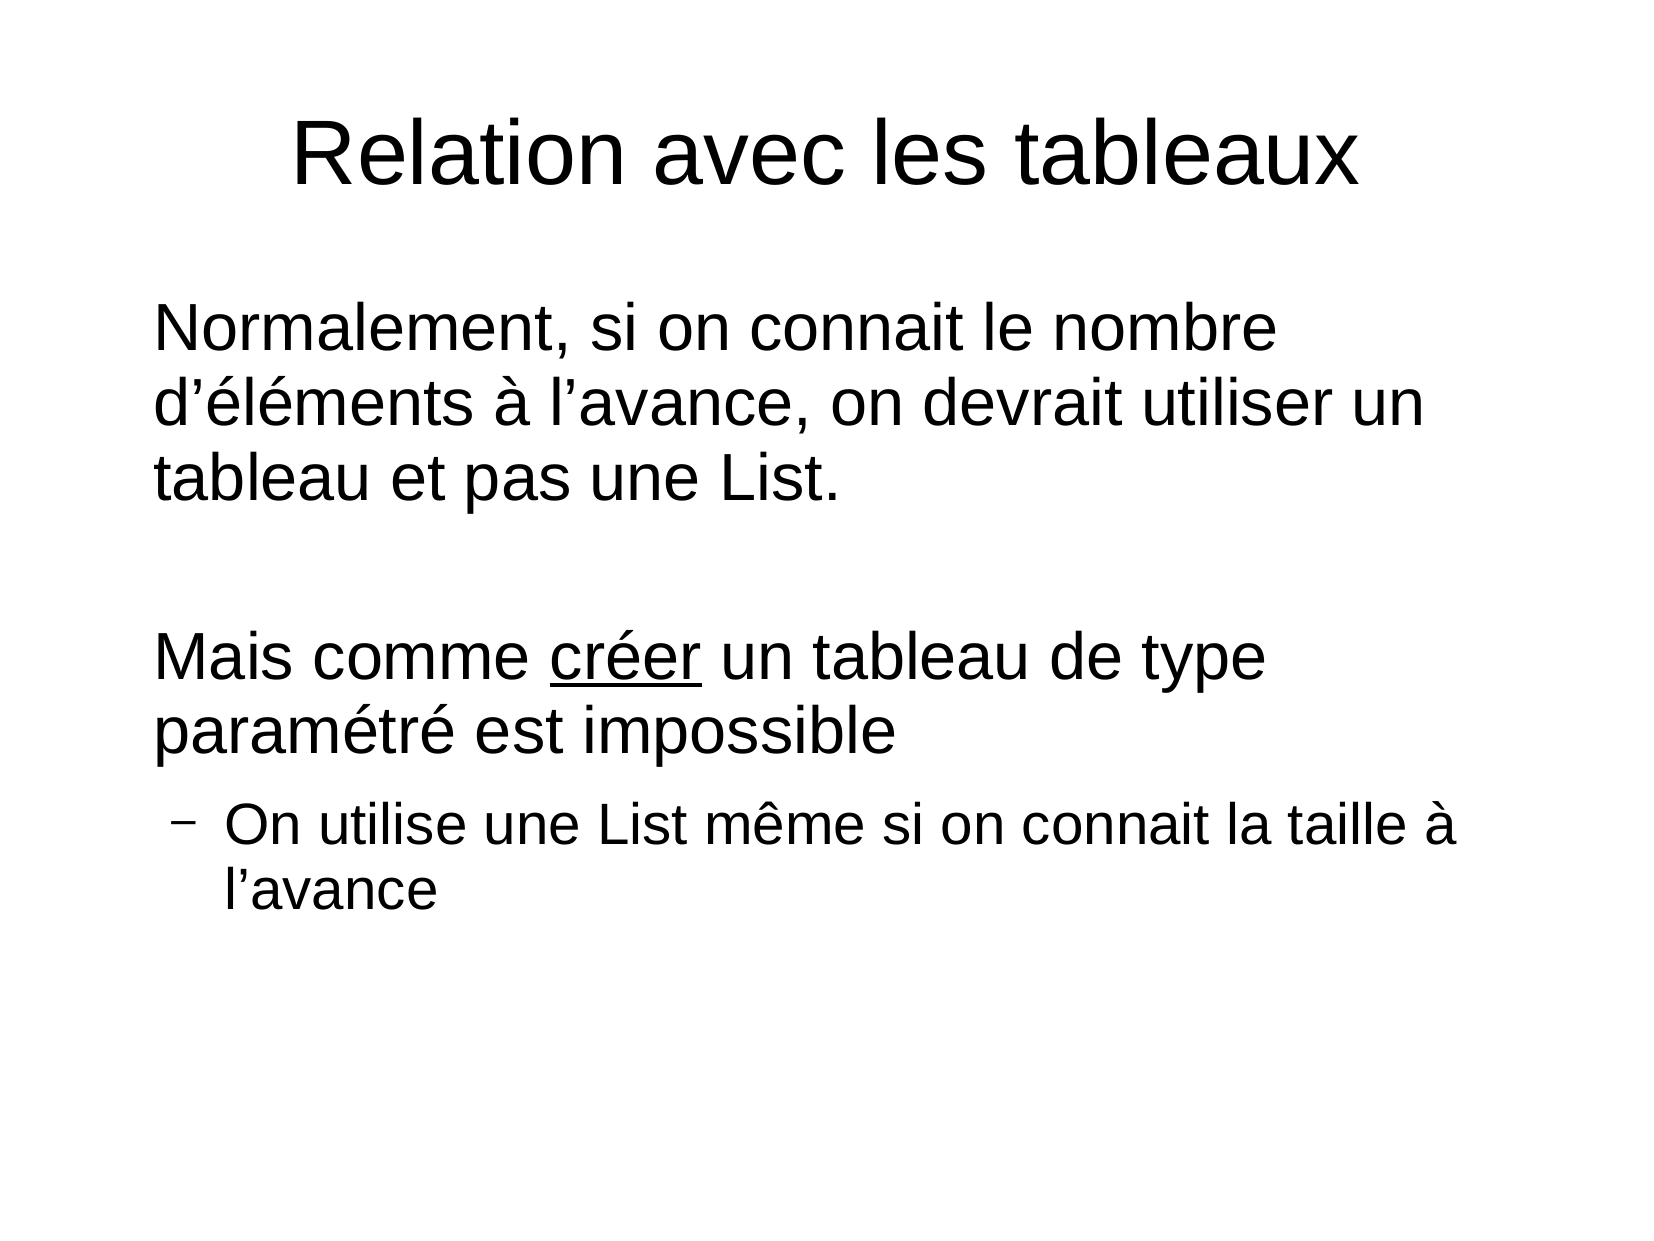

# Relation avec les tableaux
Normalement, si on connait le nombre d’éléments à l’avance, on devrait utiliser un tableau et pas une List.
Mais comme créer un tableau de type paramétré est impossible
On utilise une List même si on connait la taille à l’avance